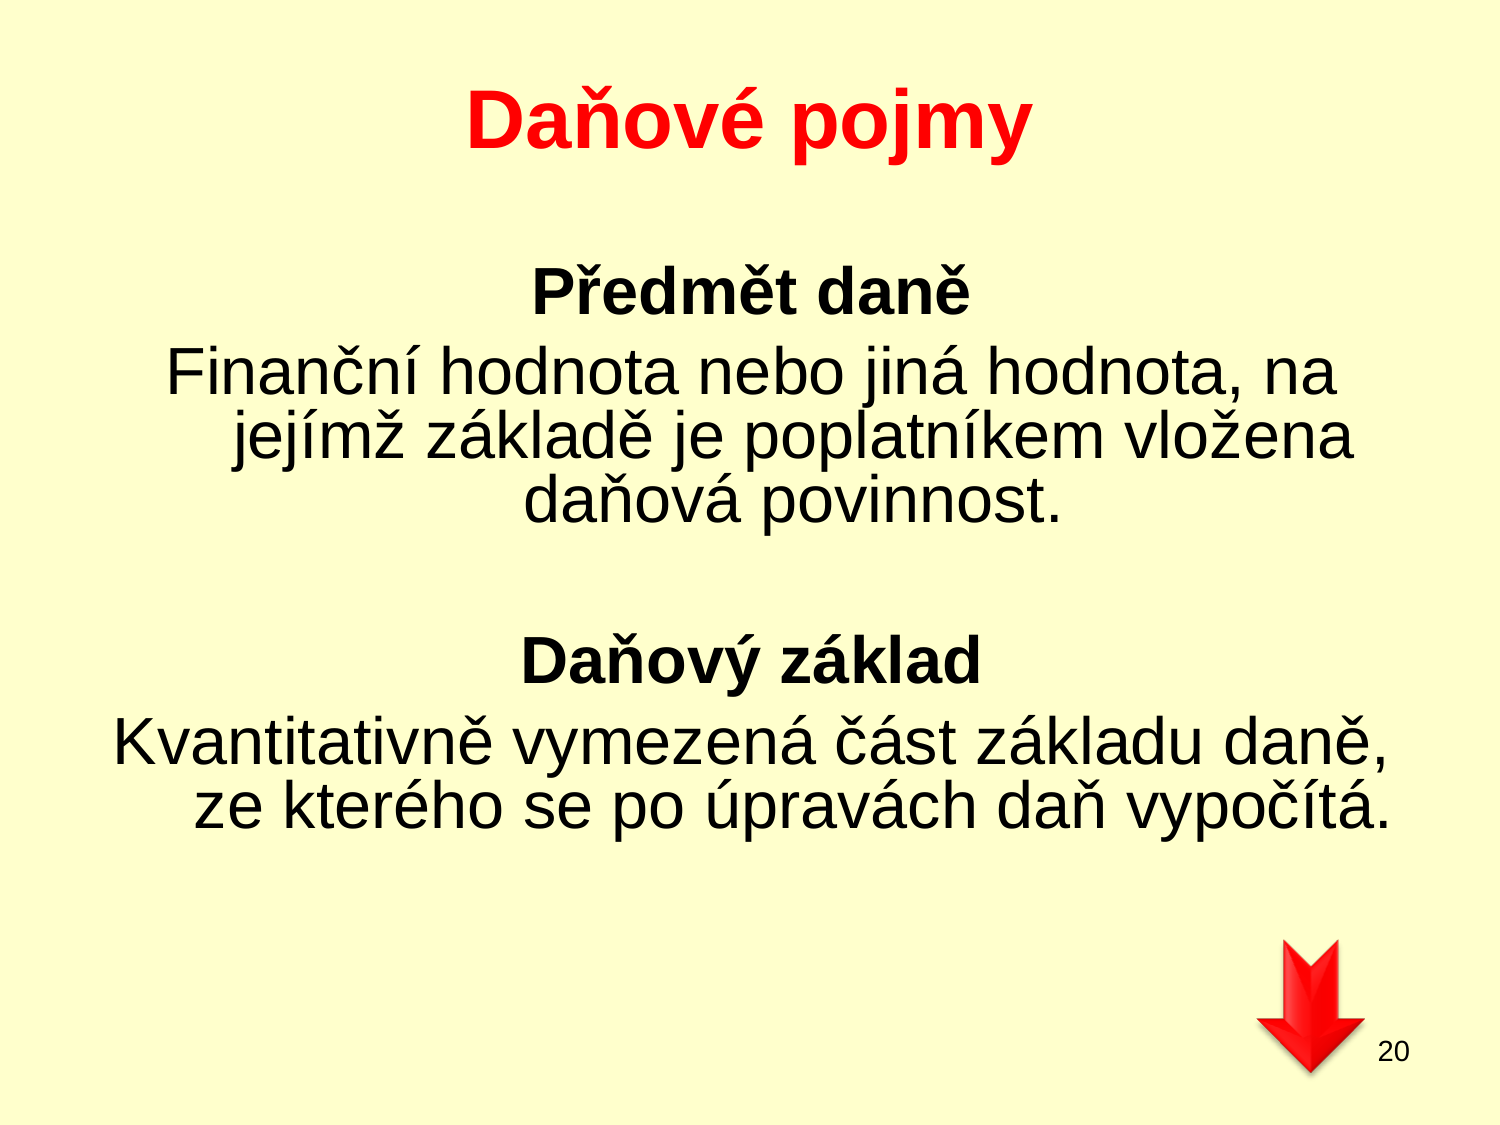

# Daňové pojmy
Předmět daně
Finanční hodnota nebo jiná hodnota, na jejímž základě je poplatníkem vložena daňová povinnost.
Daňový základ
Kvantitativně vymezená část základu daně, ze kterého se po úpravách daň vypočítá.